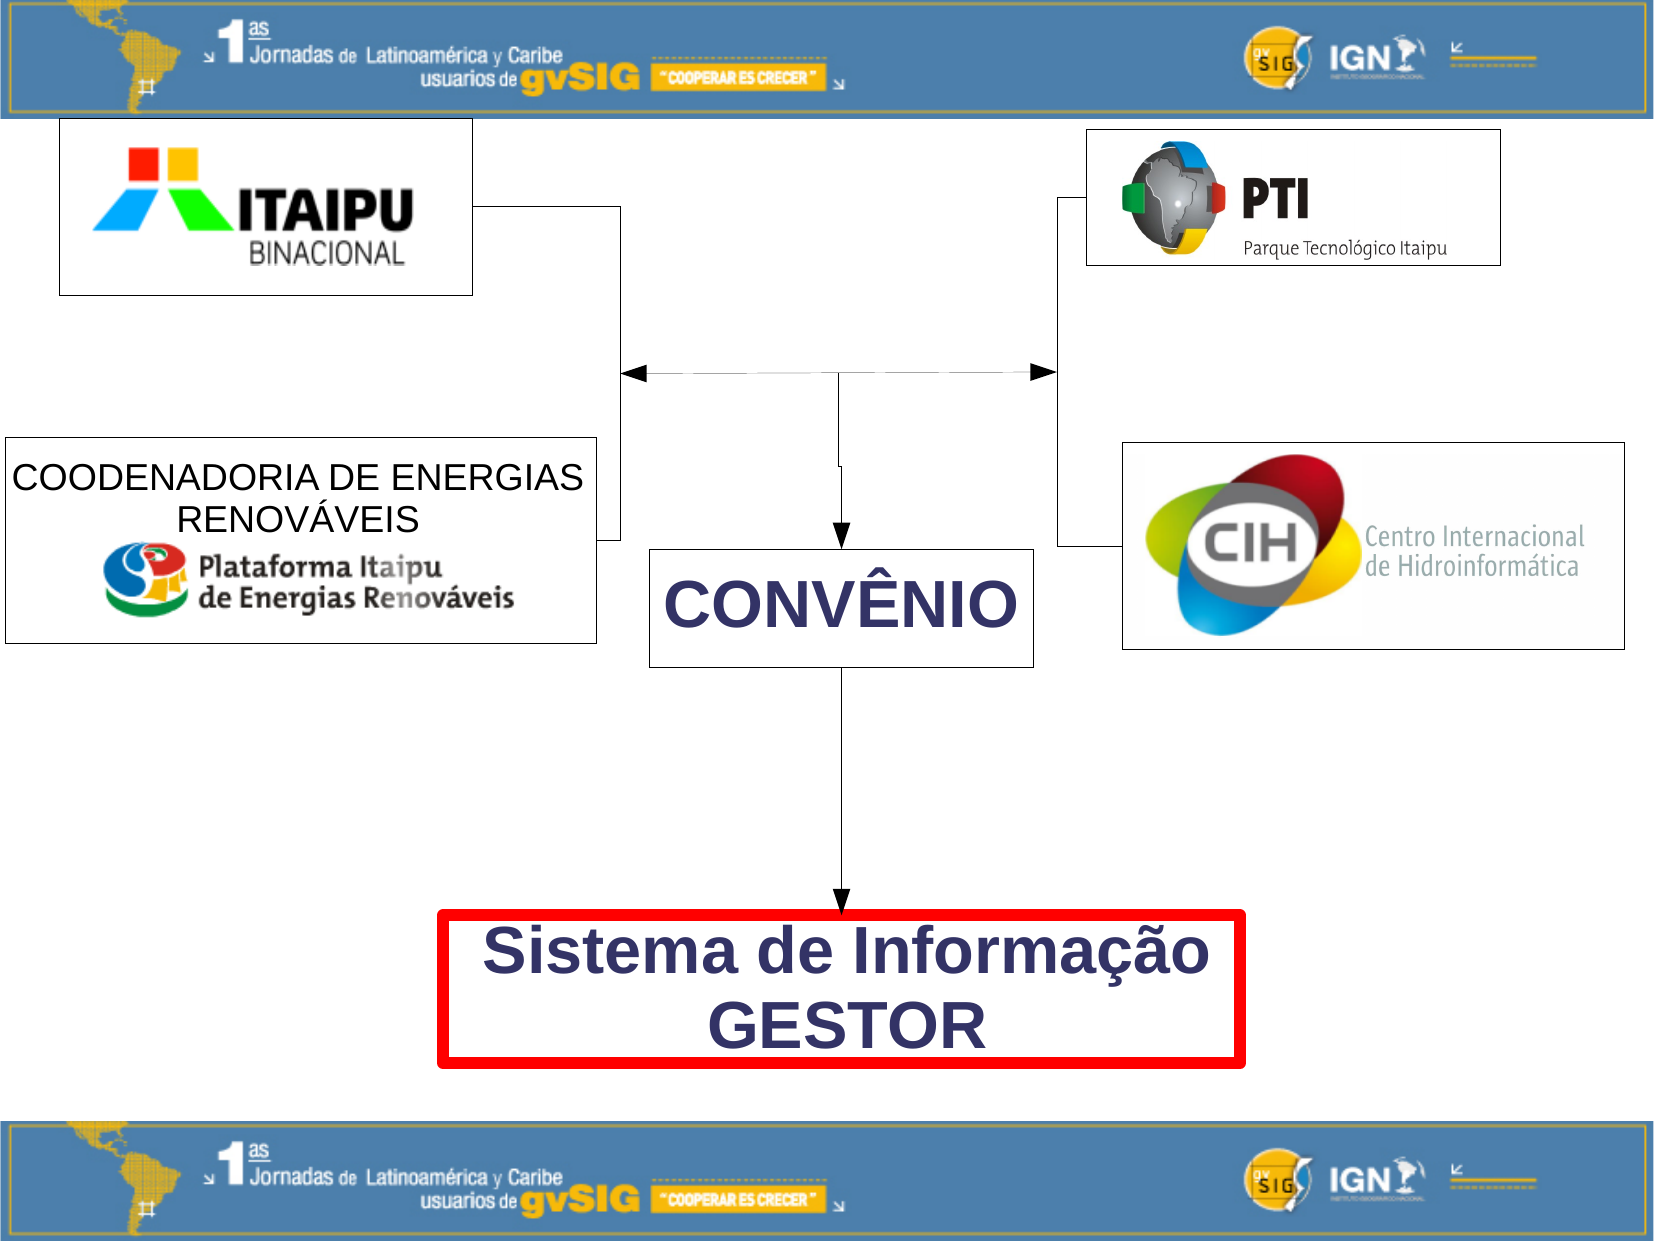

COODENADORIA DE ENERGIAS RENOVÁVEIS
CONVÊNIO
Sistema de Informação GESTOR